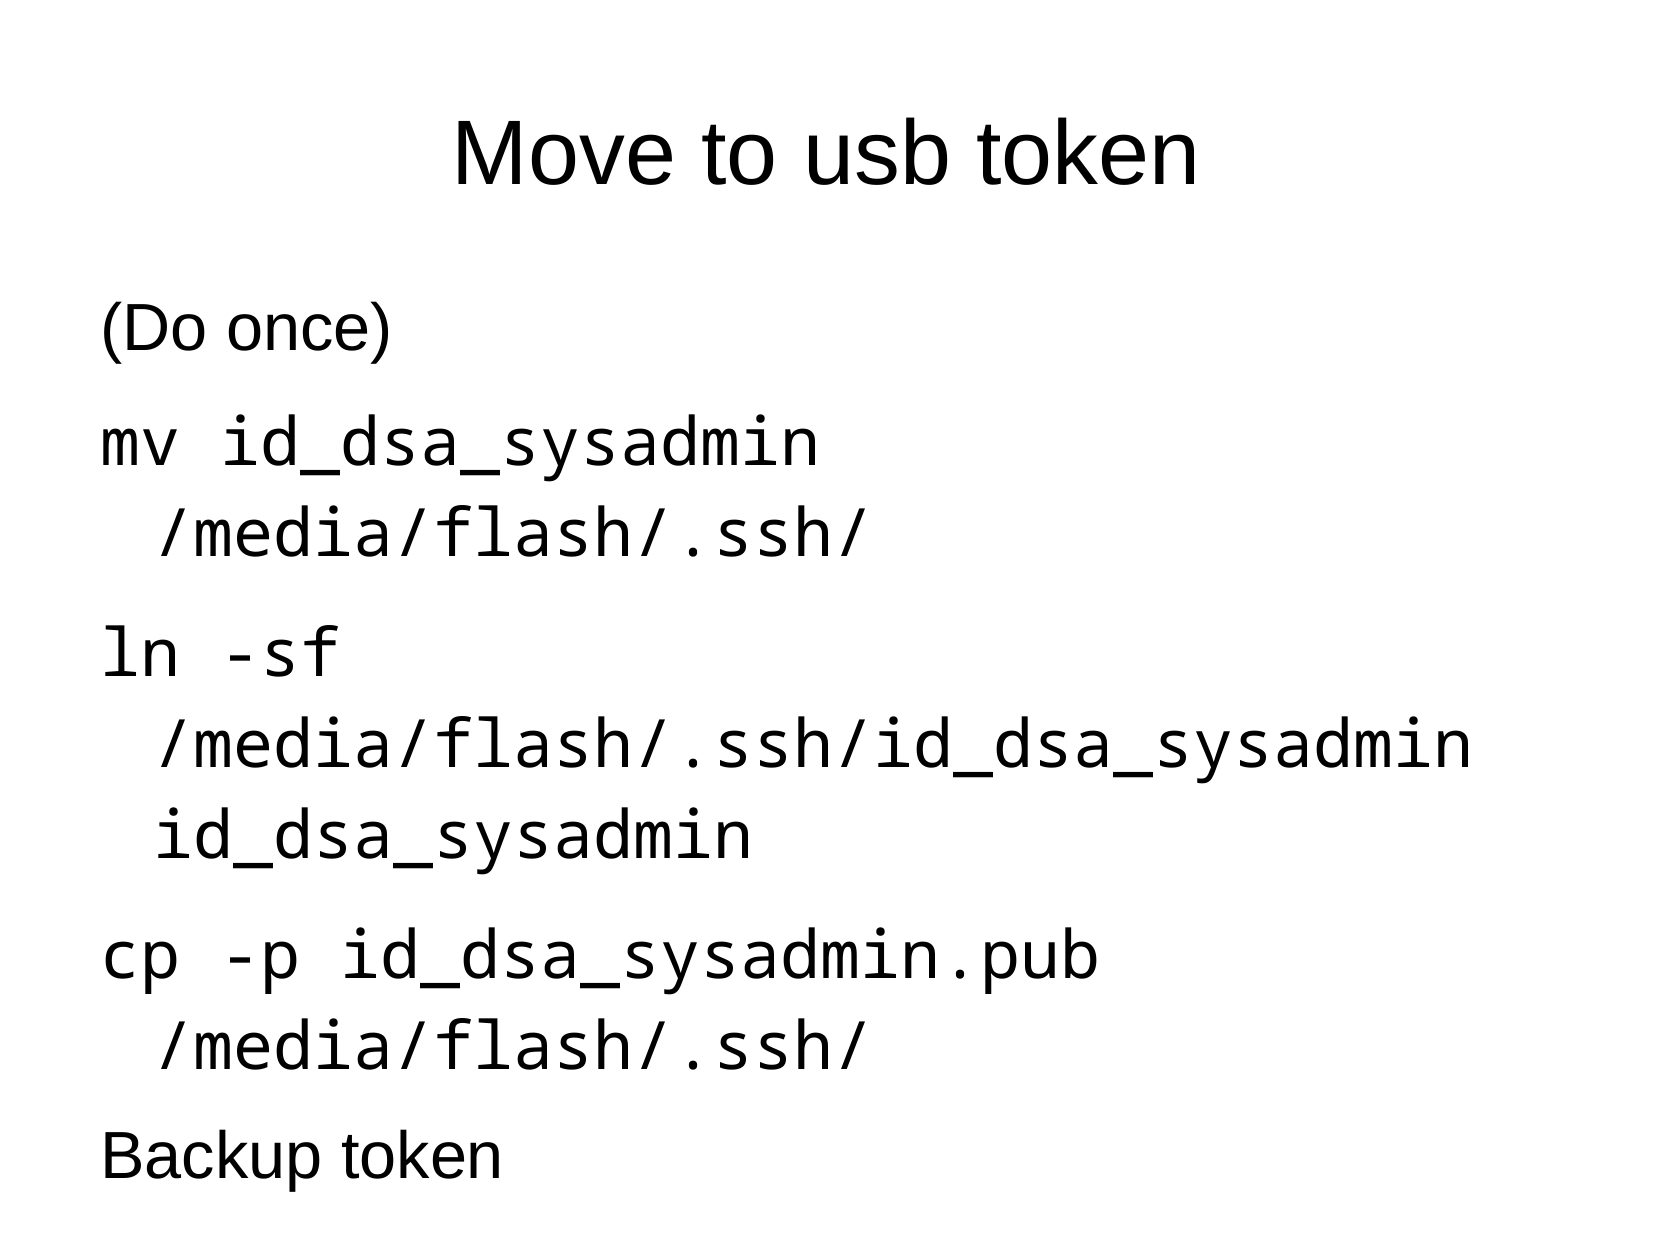

# Move to usb token
(Do once)
mv id_dsa_sysadmin /media/flash/.ssh/
ln -sf /media/flash/.ssh/id_dsa_sysadmin id_dsa_sysadmin
cp -p id_dsa_sysadmin.pub /media/flash/.ssh/
Backup token